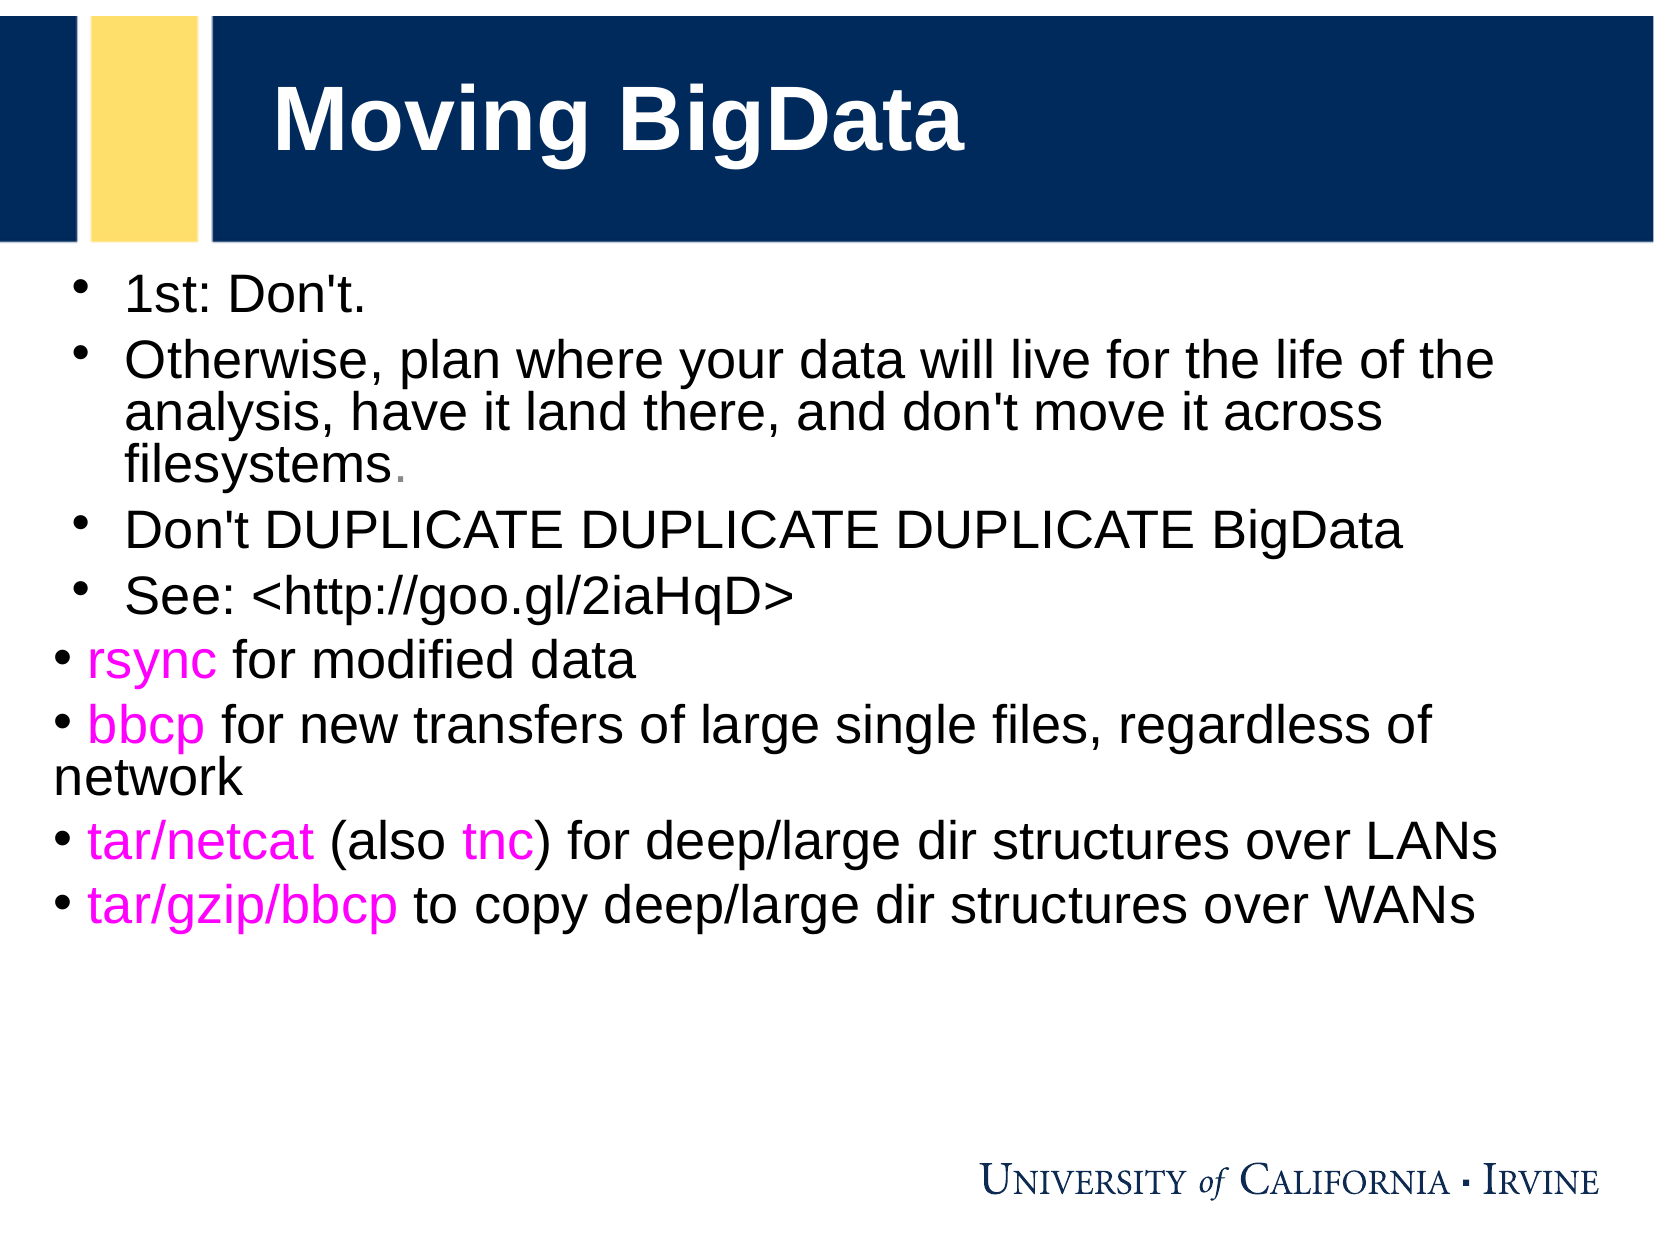

# Moving BigData
1st: Don't.
Otherwise, plan where your data will live for the life of the analysis, have it land there, and don't move it across filesystems.
Don't DUPLICATE DUPLICATE DUPLICATE BigData
See: <http://goo.gl/2iaHqD>
 rsync for modified data
 bbcp for new transfers of large single files, regardless of network
 tar/netcat (also tnc) for deep/large dir structures over LANs
 tar/gzip/bbcp to copy deep/large dir structures over WANs